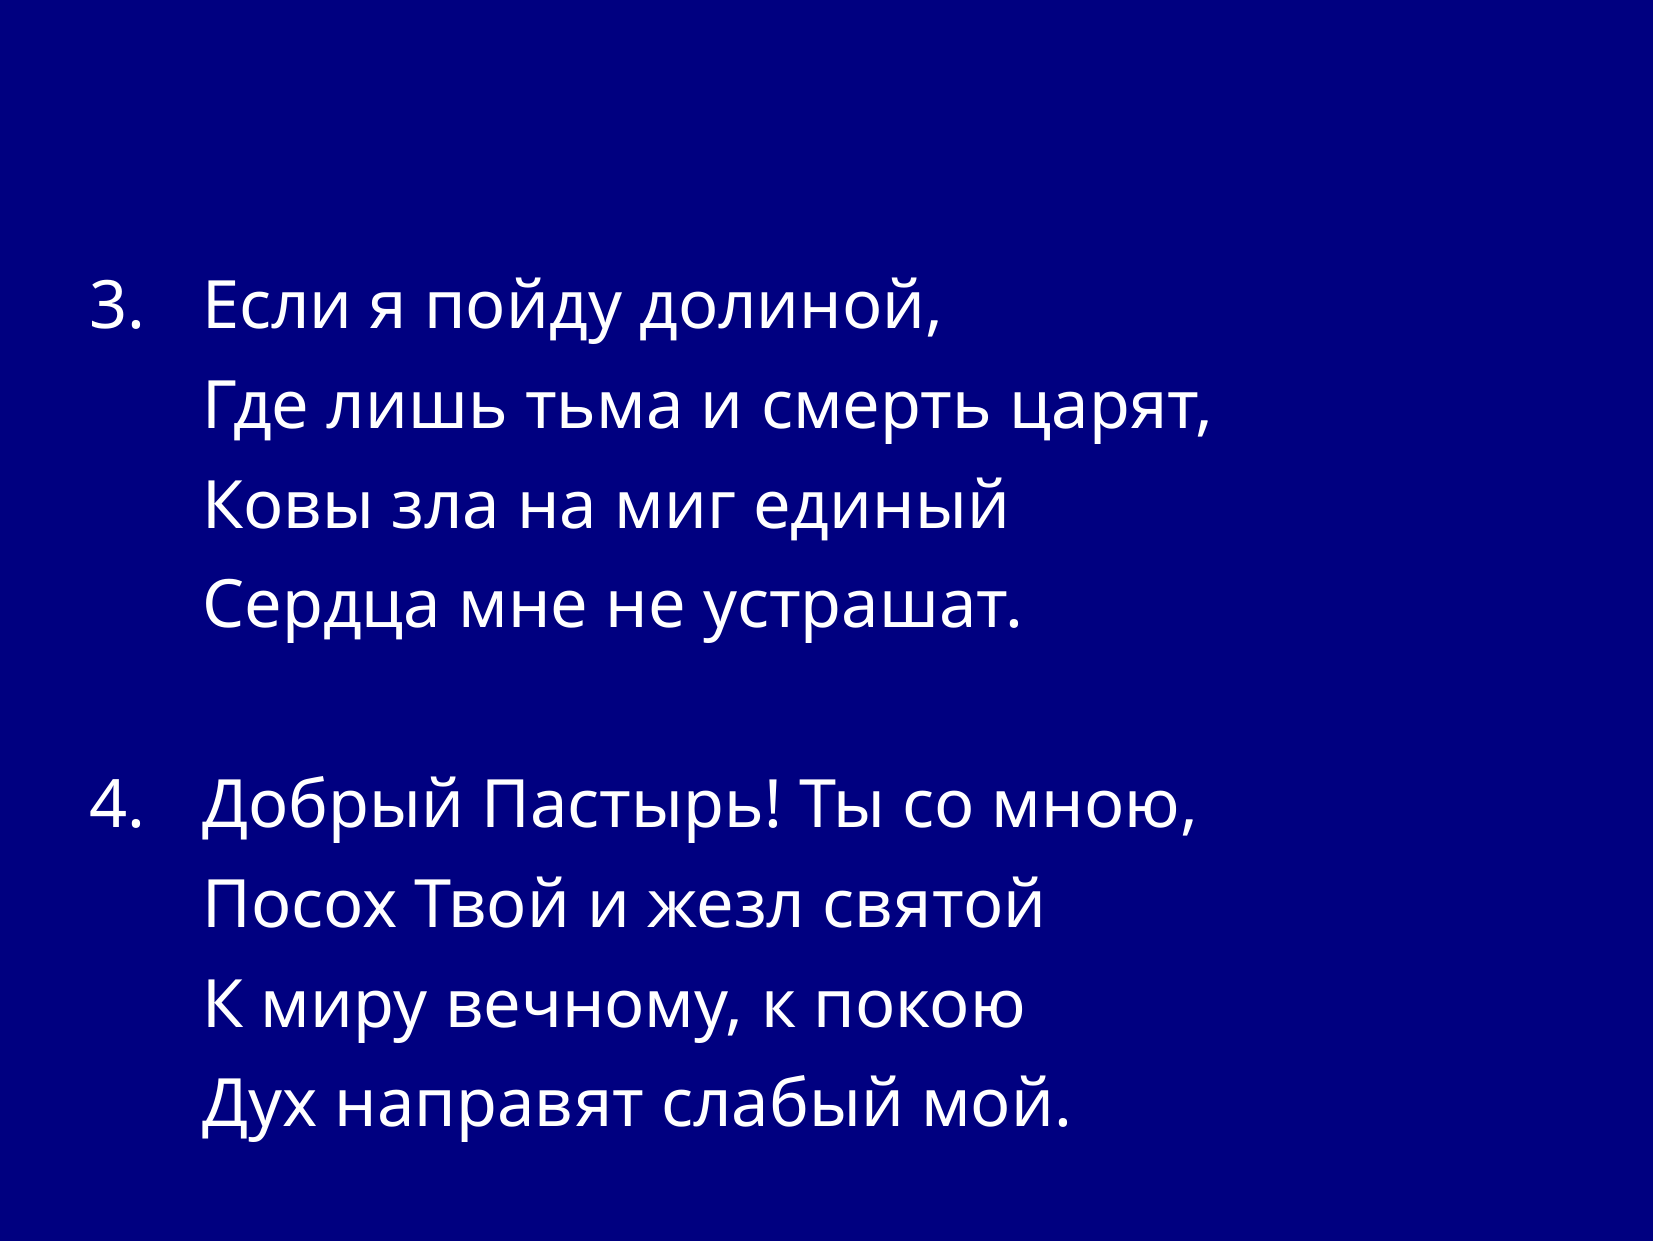

3.	Если я пойду долиной,
	Где лишь тьма и смерть царят,
	Ковы зла на миг единый
	Сердца мне не устрашат.
4.	Добрый Пастырь! Ты со мною,
	Посох Твой и жезл святой
	К миру вечному, к покою
	Дух направят слабый мой.